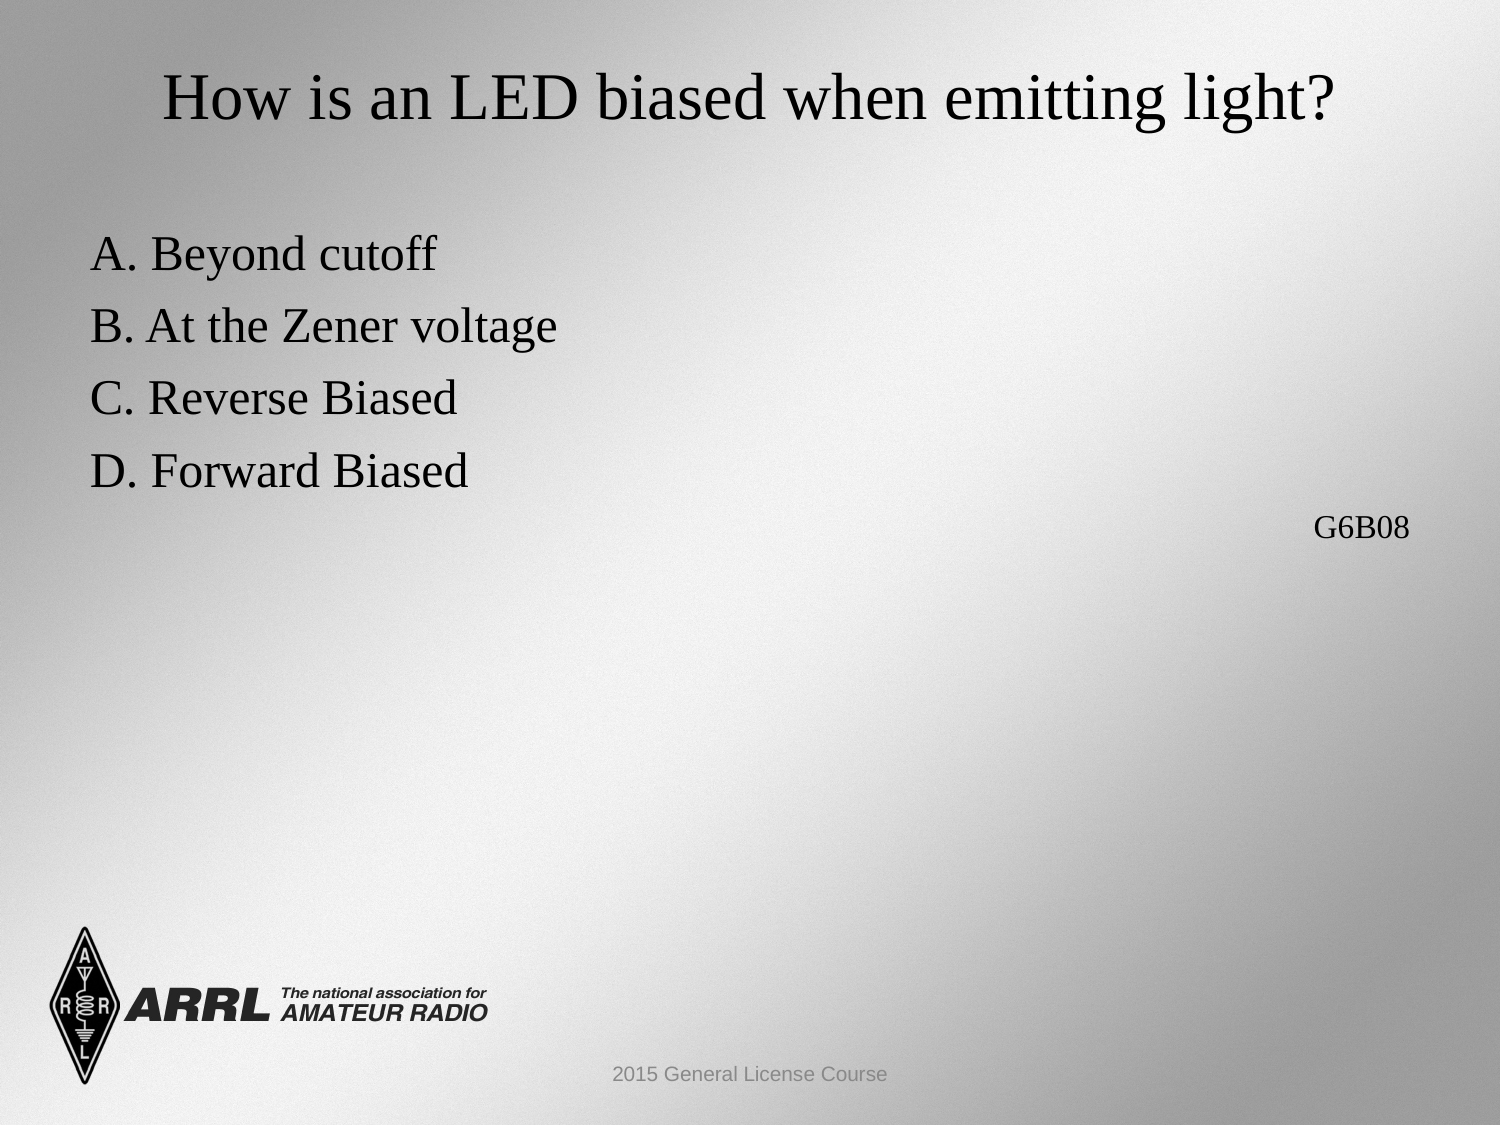

# How is an LED biased when emitting light?
A. Beyond cutoff
B. At the Zener voltage
C. Reverse Biased
D. Forward Biased
 G6B08
2015 General License Course